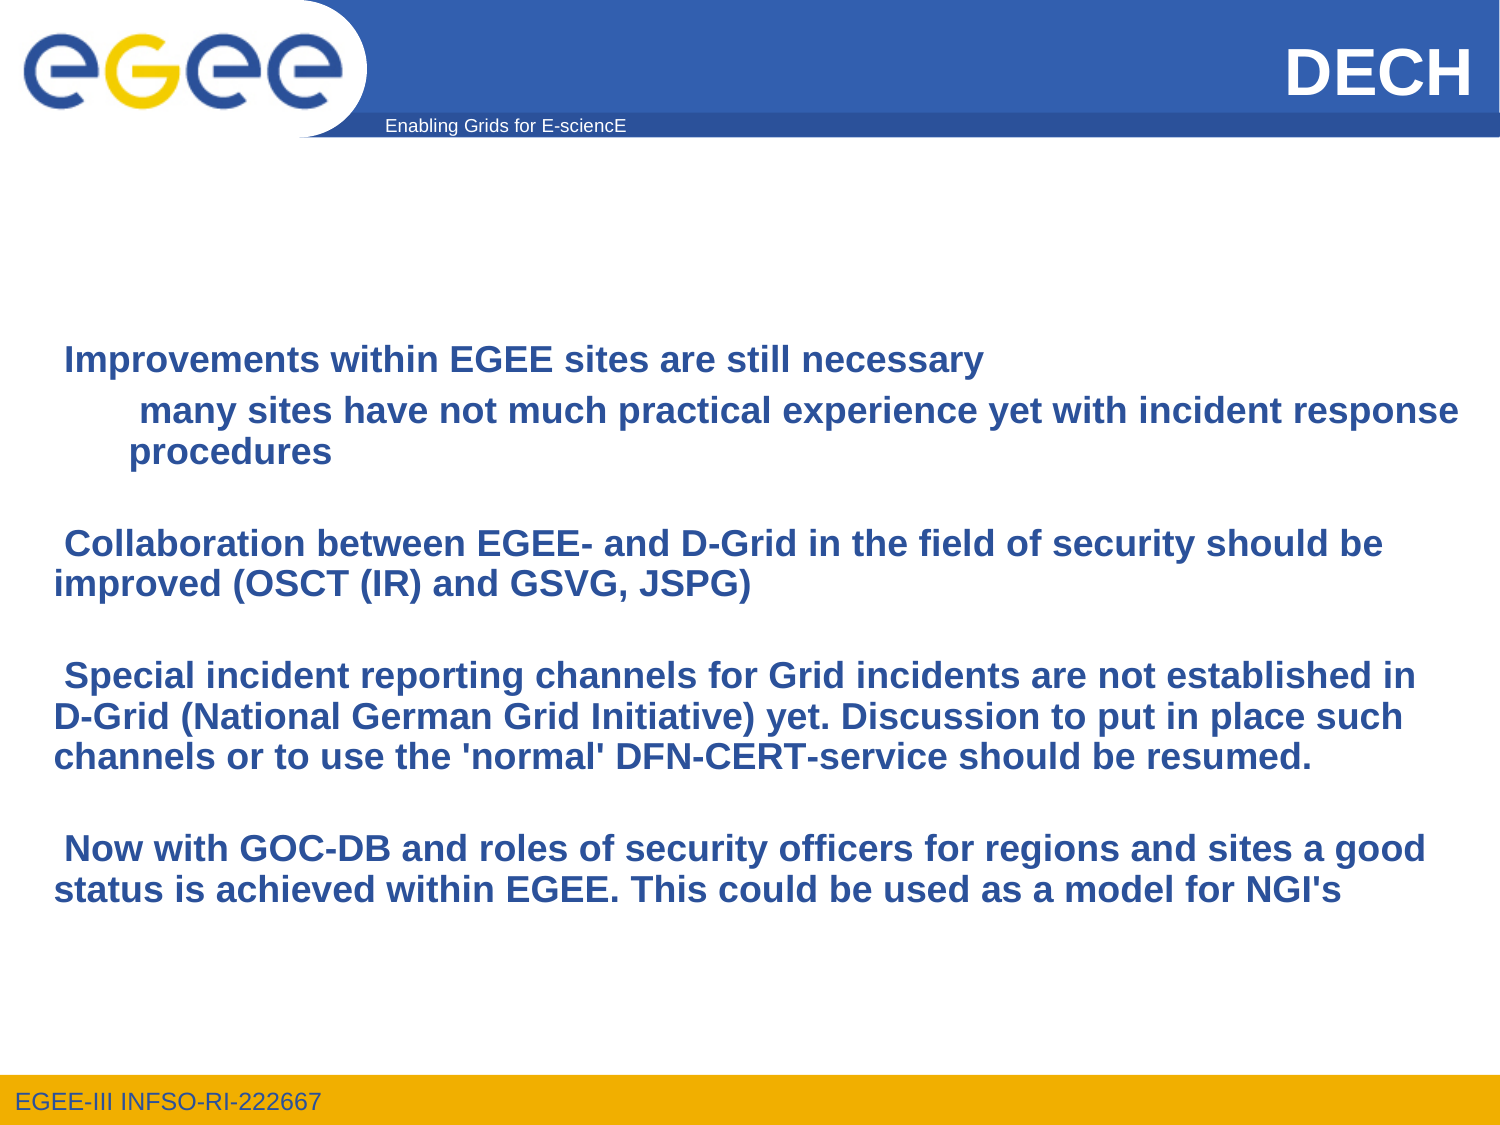

# DECH
 Improvements within EGEE sites are still necessary
 many sites have not much practical experience yet with incident response procedures
 Collaboration between EGEE- and D-Grid in the field of security should be improved (OSCT (IR) and GSVG, JSPG)
 Special incident reporting channels for Grid incidents are not established in D-Grid (National German Grid Initiative) yet. Discussion to put in place such channels or to use the 'normal' DFN-CERT-service should be resumed.
 Now with GOC-DB and roles of security officers for regions and sites a good status is achieved within EGEE. This could be used as a model for NGI's